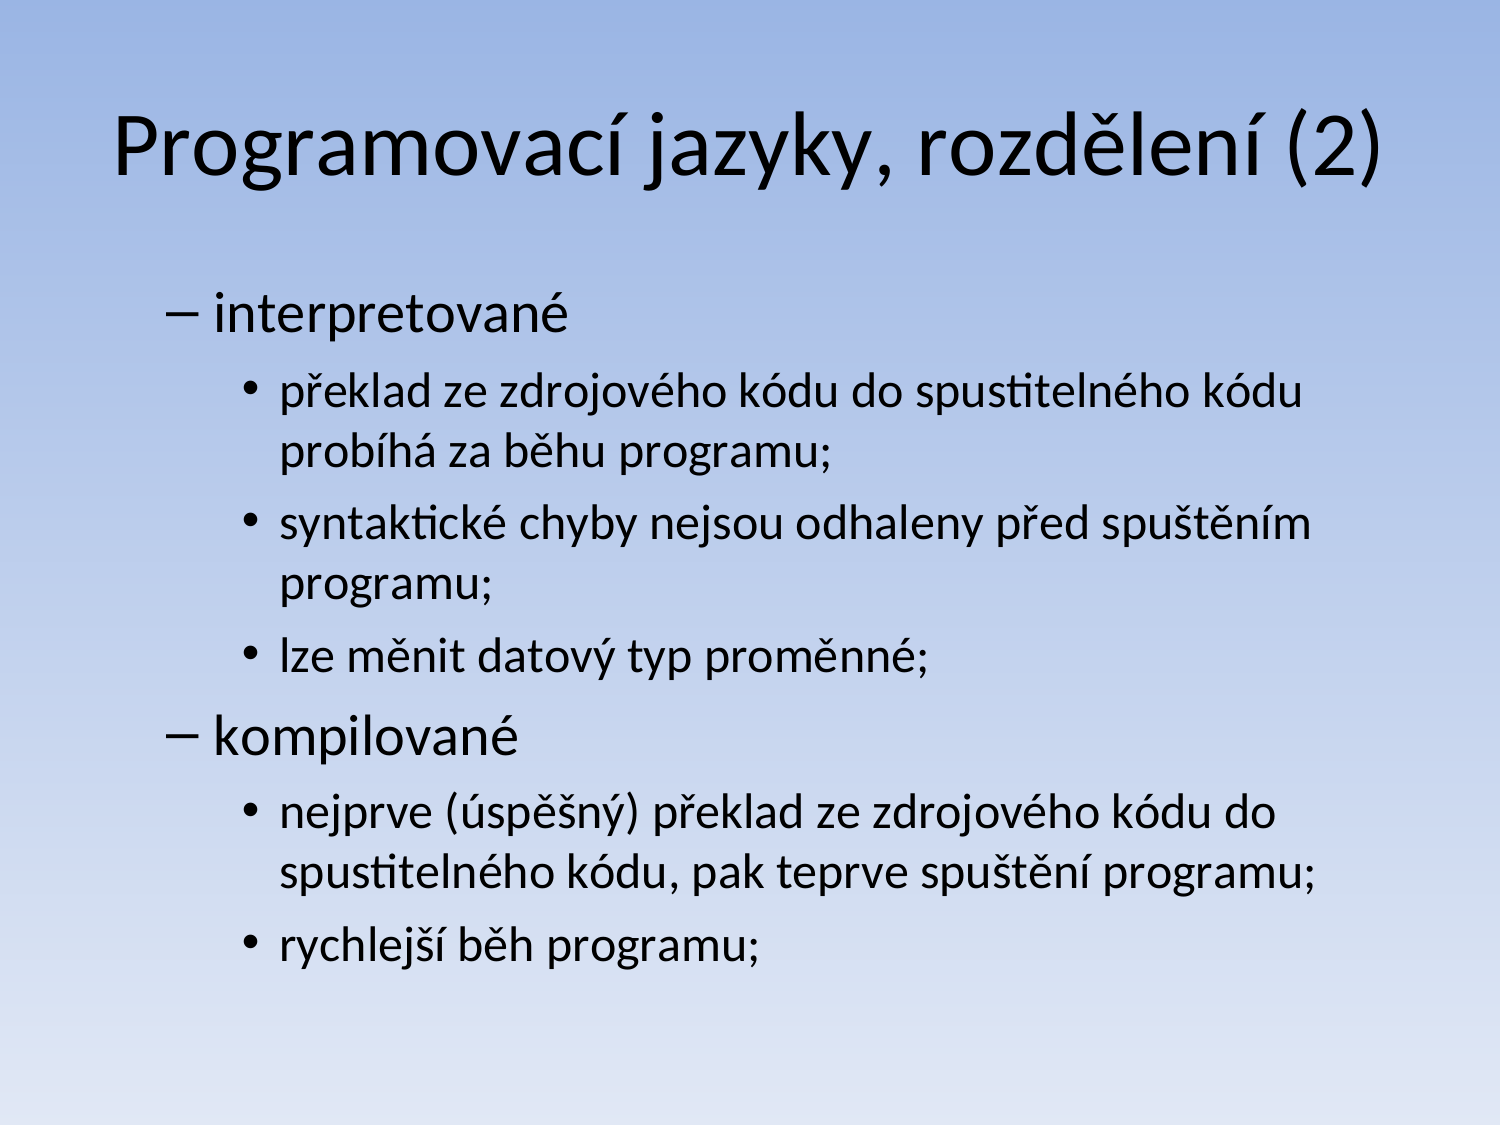

# Programovací jazyky, rozdělení (2)
interpretované
překlad ze zdrojového kódu do spustitelného kódu probíhá za běhu programu;
syntaktické chyby nejsou odhaleny před spuštěním programu;
lze měnit datový typ proměnné;
kompilované
nejprve (úspěšný) překlad ze zdrojového kódu do spustitelného kódu, pak teprve spuštění programu;
rychlejší běh programu;